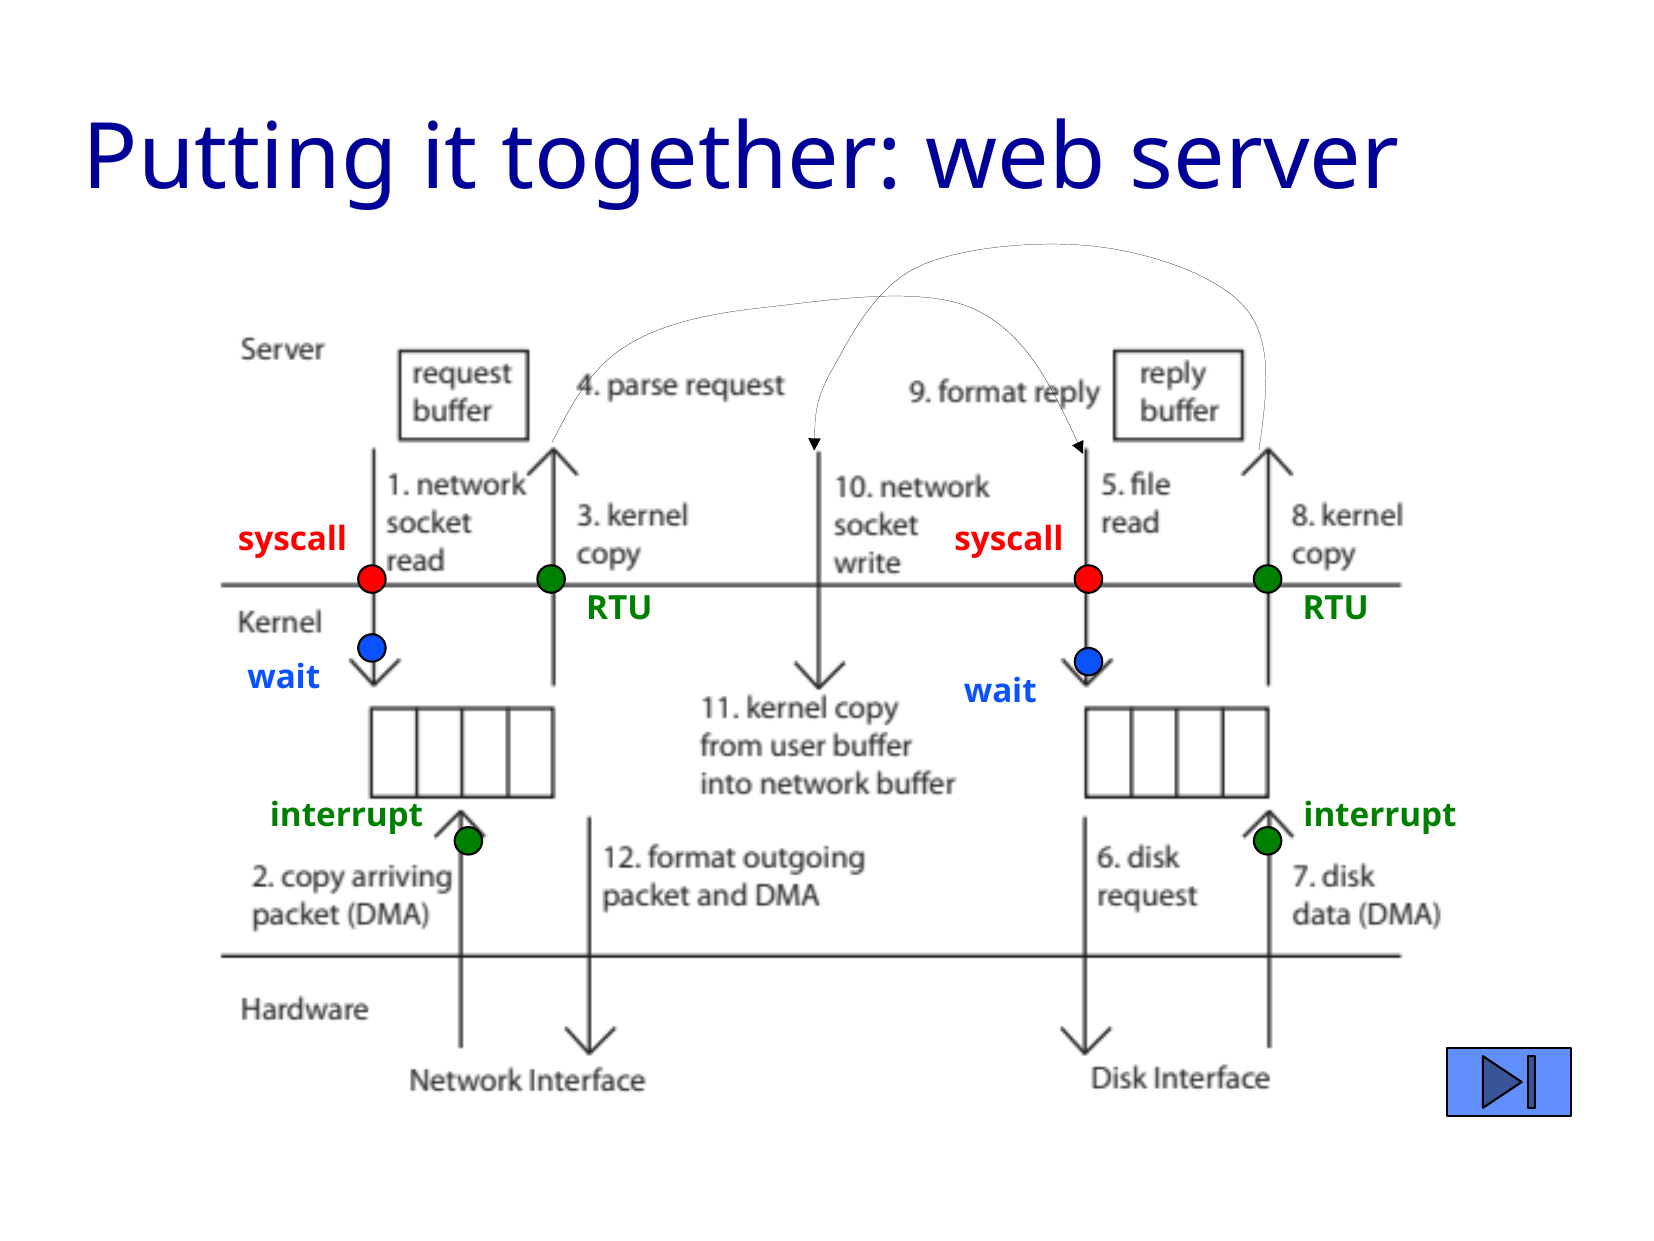

# Putting it together: web server
syscall
syscall
RTU
RTU
wait
wait
interrupt
interrupt